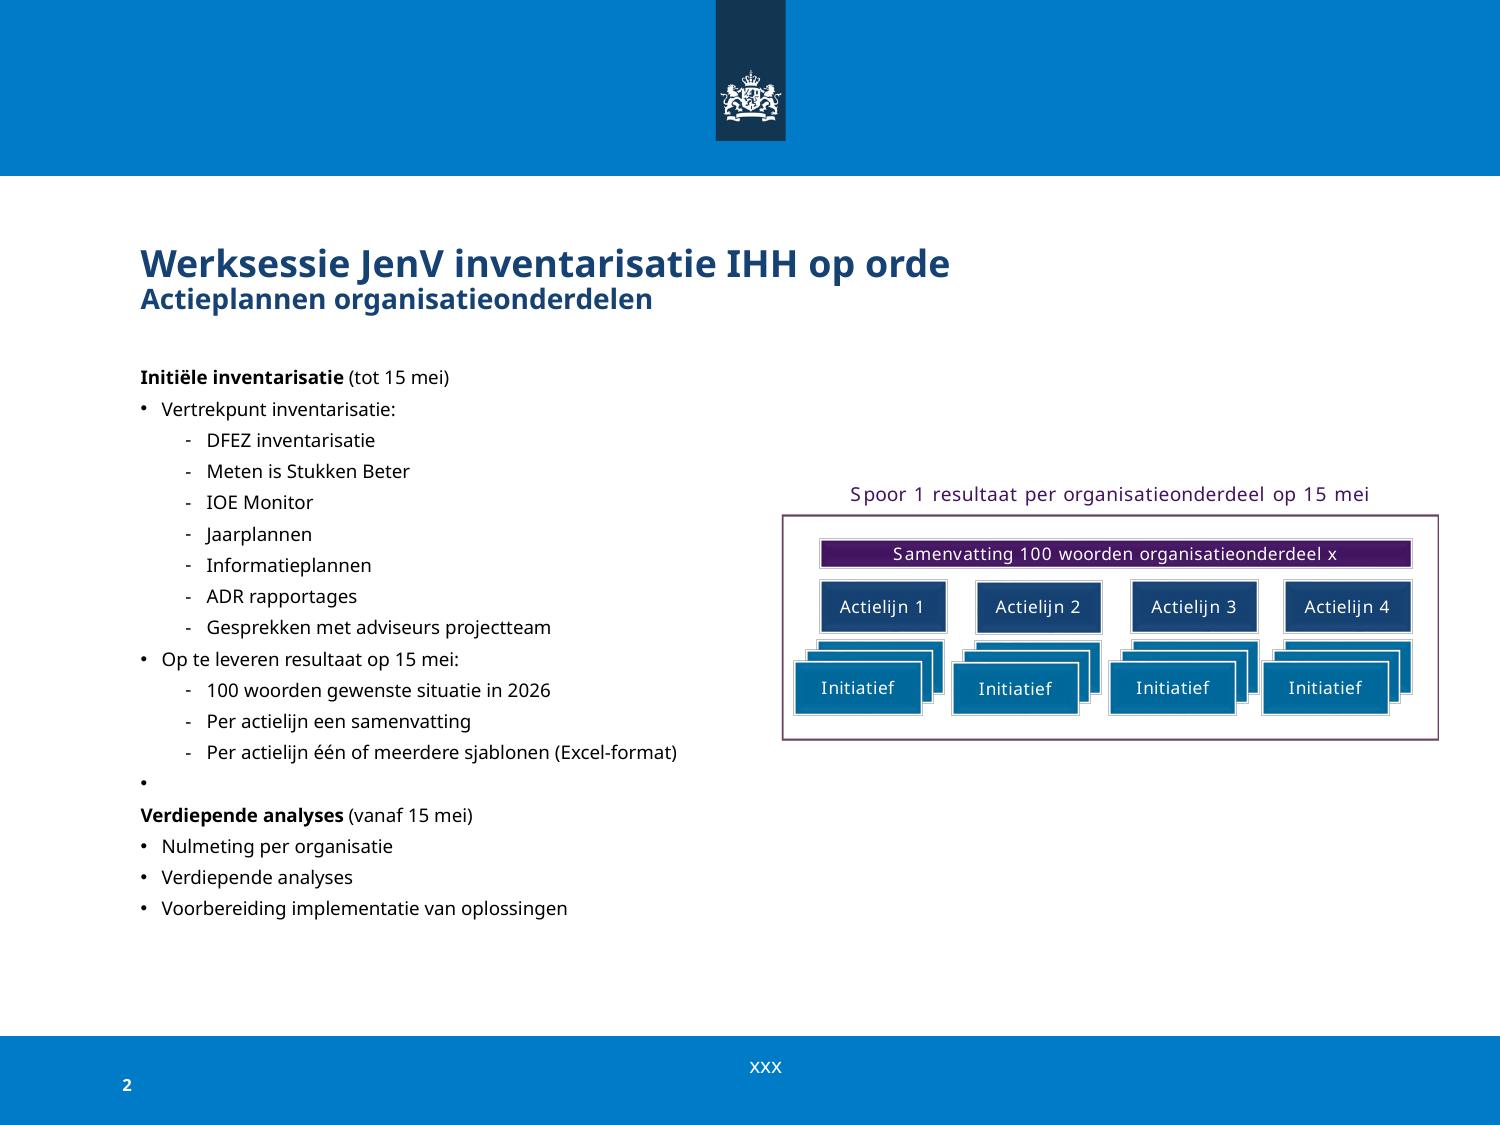

Werksessie JenV inventarisatie IHH op orde
Actieplannen organisatieonderdelen
Initiële inventarisatie (tot 15 mei)
Vertrekpunt inventarisatie:
DFEZ inventarisatie
Meten is Stukken Beter
IOE Monitor
Jaarplannen
Informatieplannen
ADR rapportages
Gesprekken met adviseurs projectteam
Op te leveren resultaat op 15 mei:
100 woorden gewenste situatie in 2026
Per actielijn een samenvatting
Per actielijn één of meerdere sjablonen (Excel-format)
Verdiepende analyses (vanaf 15 mei)
Nulmeting per organisatie
Verdiepende analyses
Voorbereiding implementatie van oplossingen